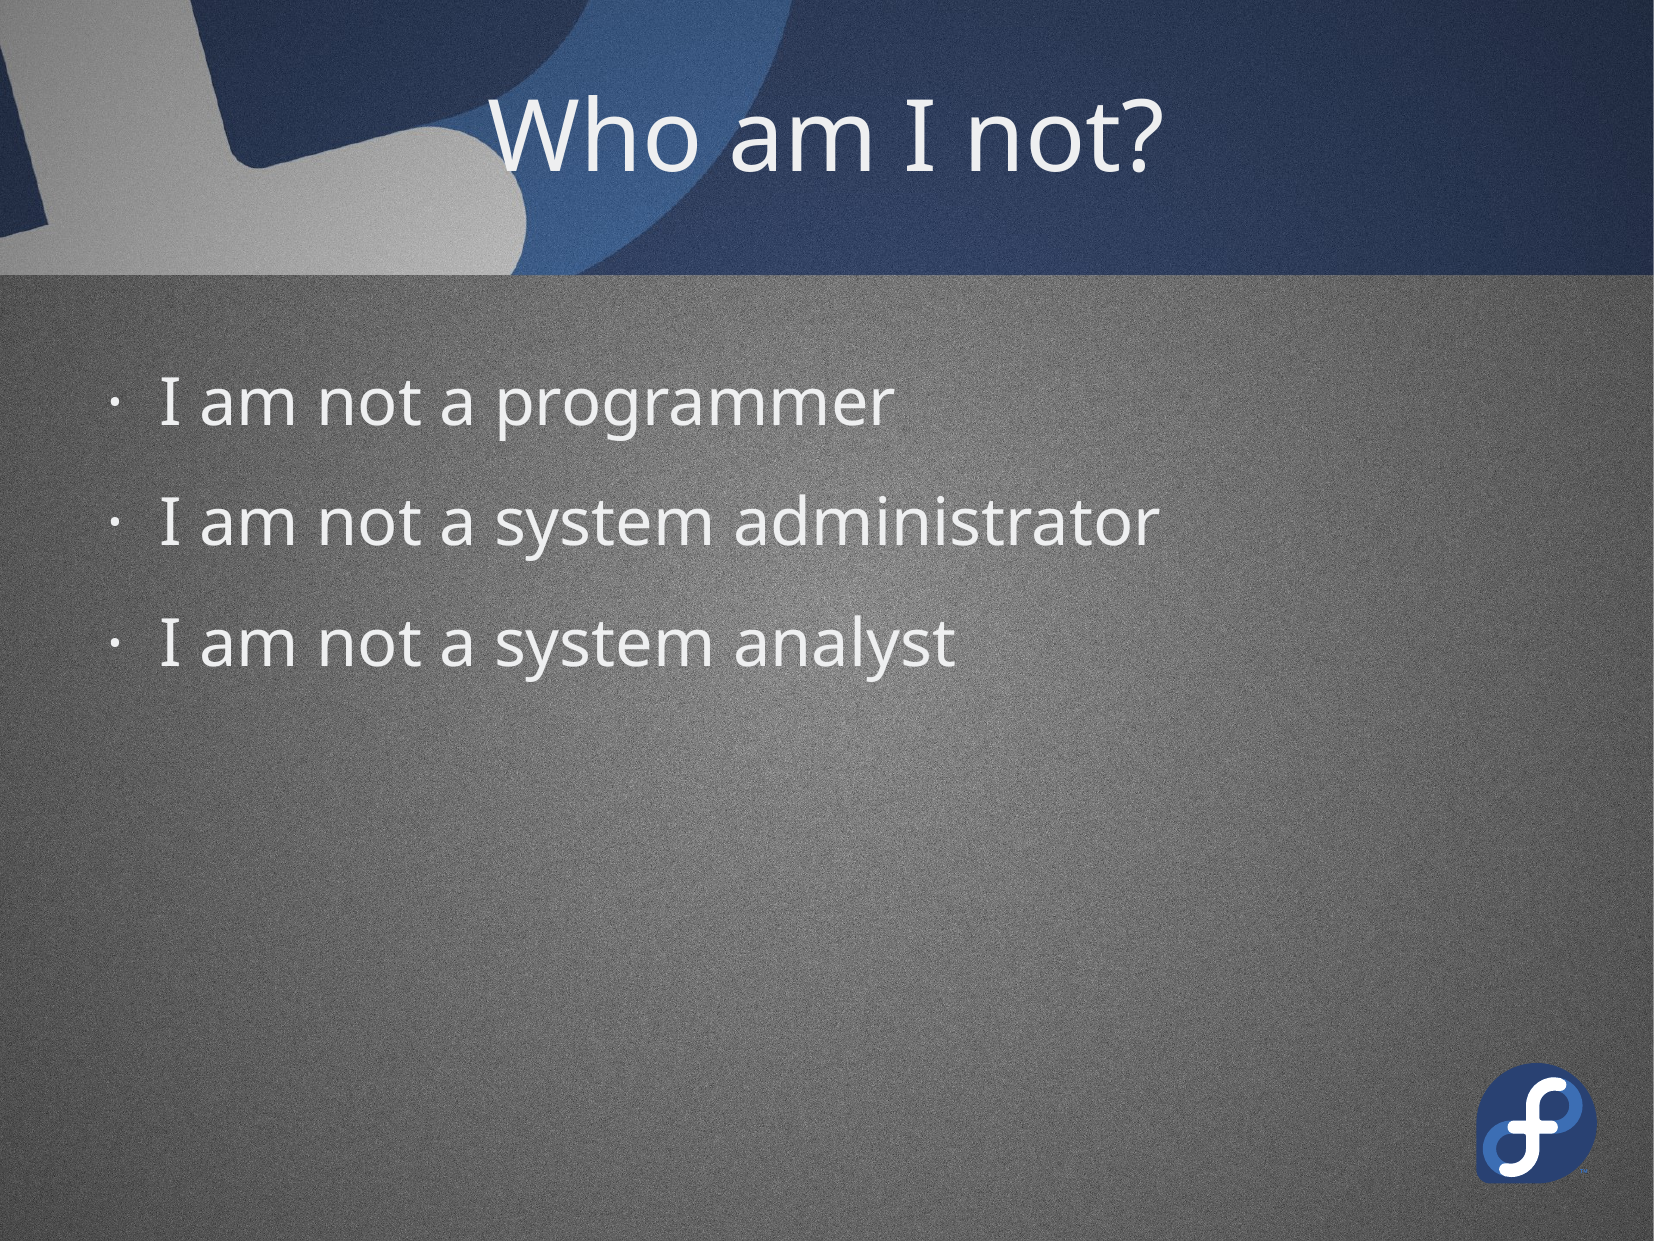

# Who am I not?
I am not a programmer
I am not a system administrator
I am not a system analyst